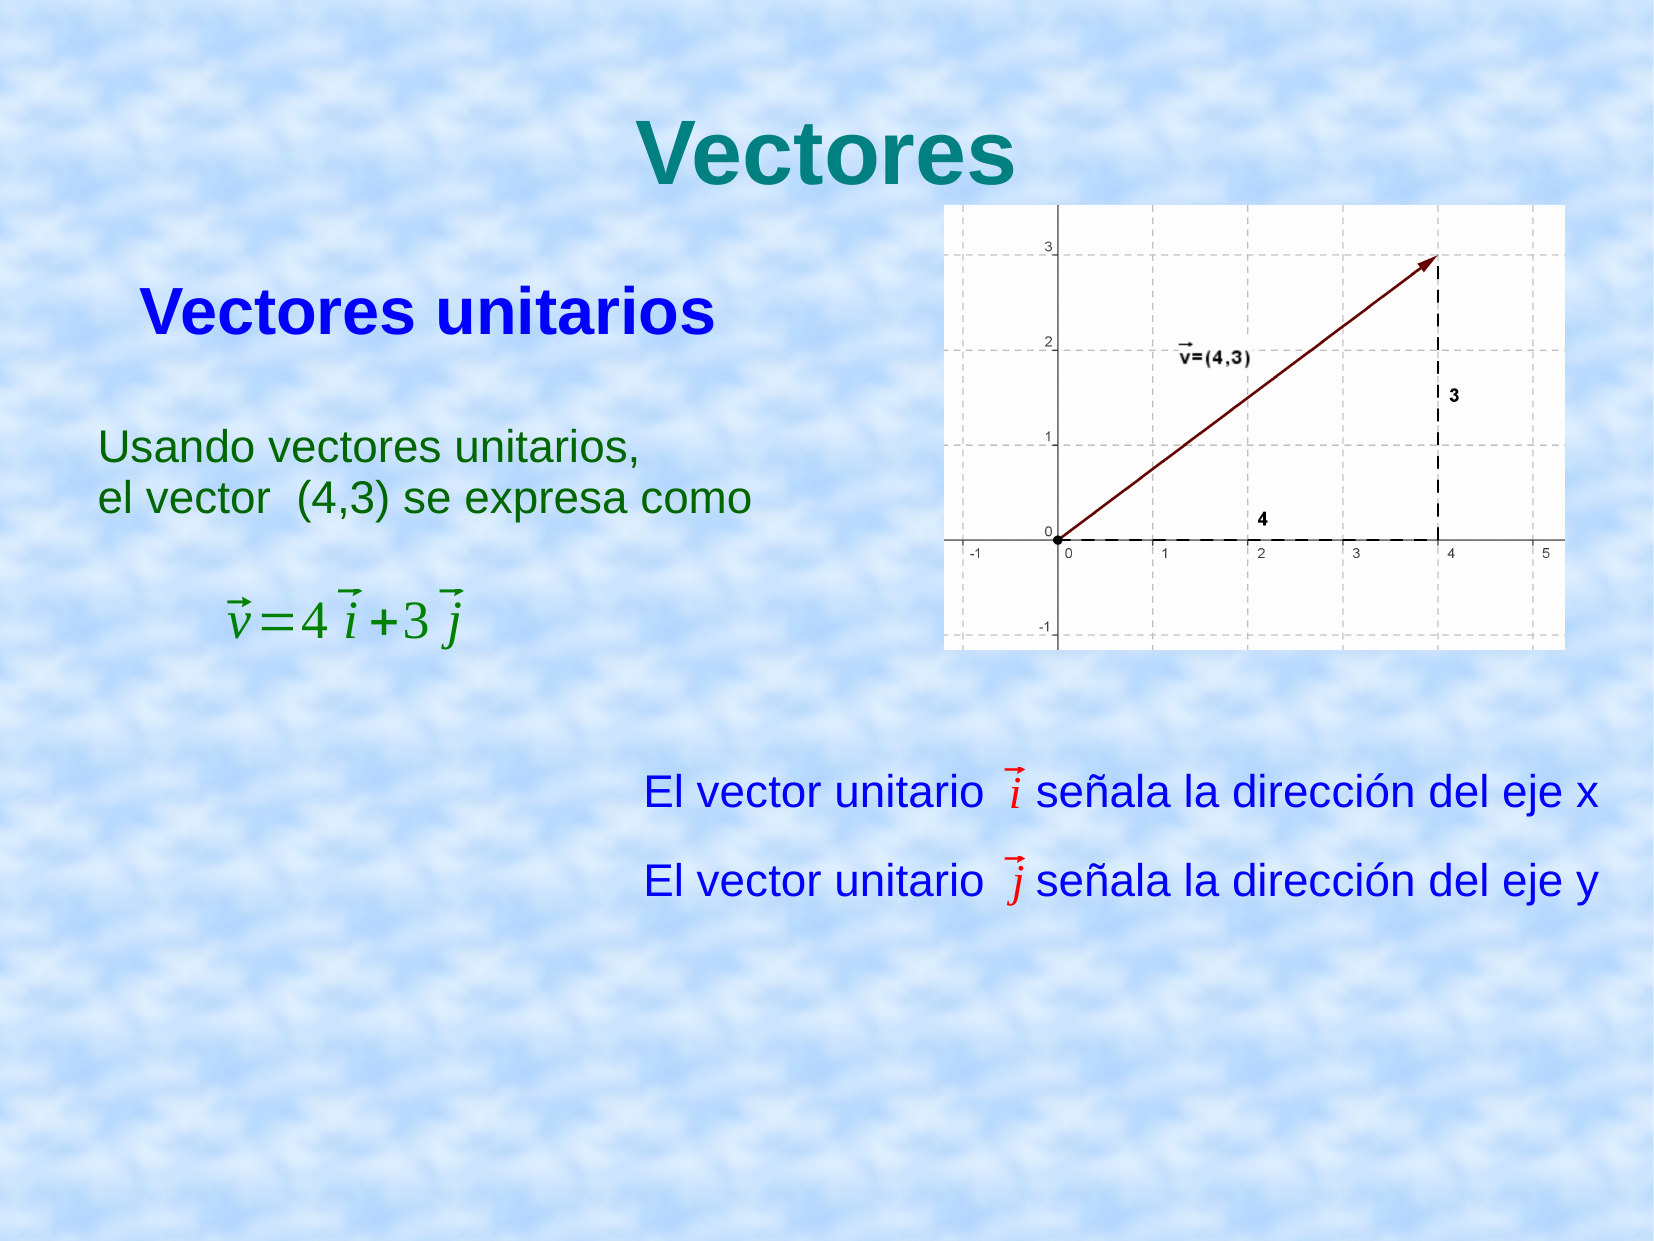

# Vectores
Vectores unitarios
Usando vectores unitarios,
el vector (4,3) se expresa como
El vector unitario señala la dirección del eje x
El vector unitario señala la dirección del eje y
la relación entre ω y el periodo T es
ω = 2π/T
la relación entre ω y el periodo T es
ω = 2π/T
la relación entre ω y el periodo T es
ω = 2π/T